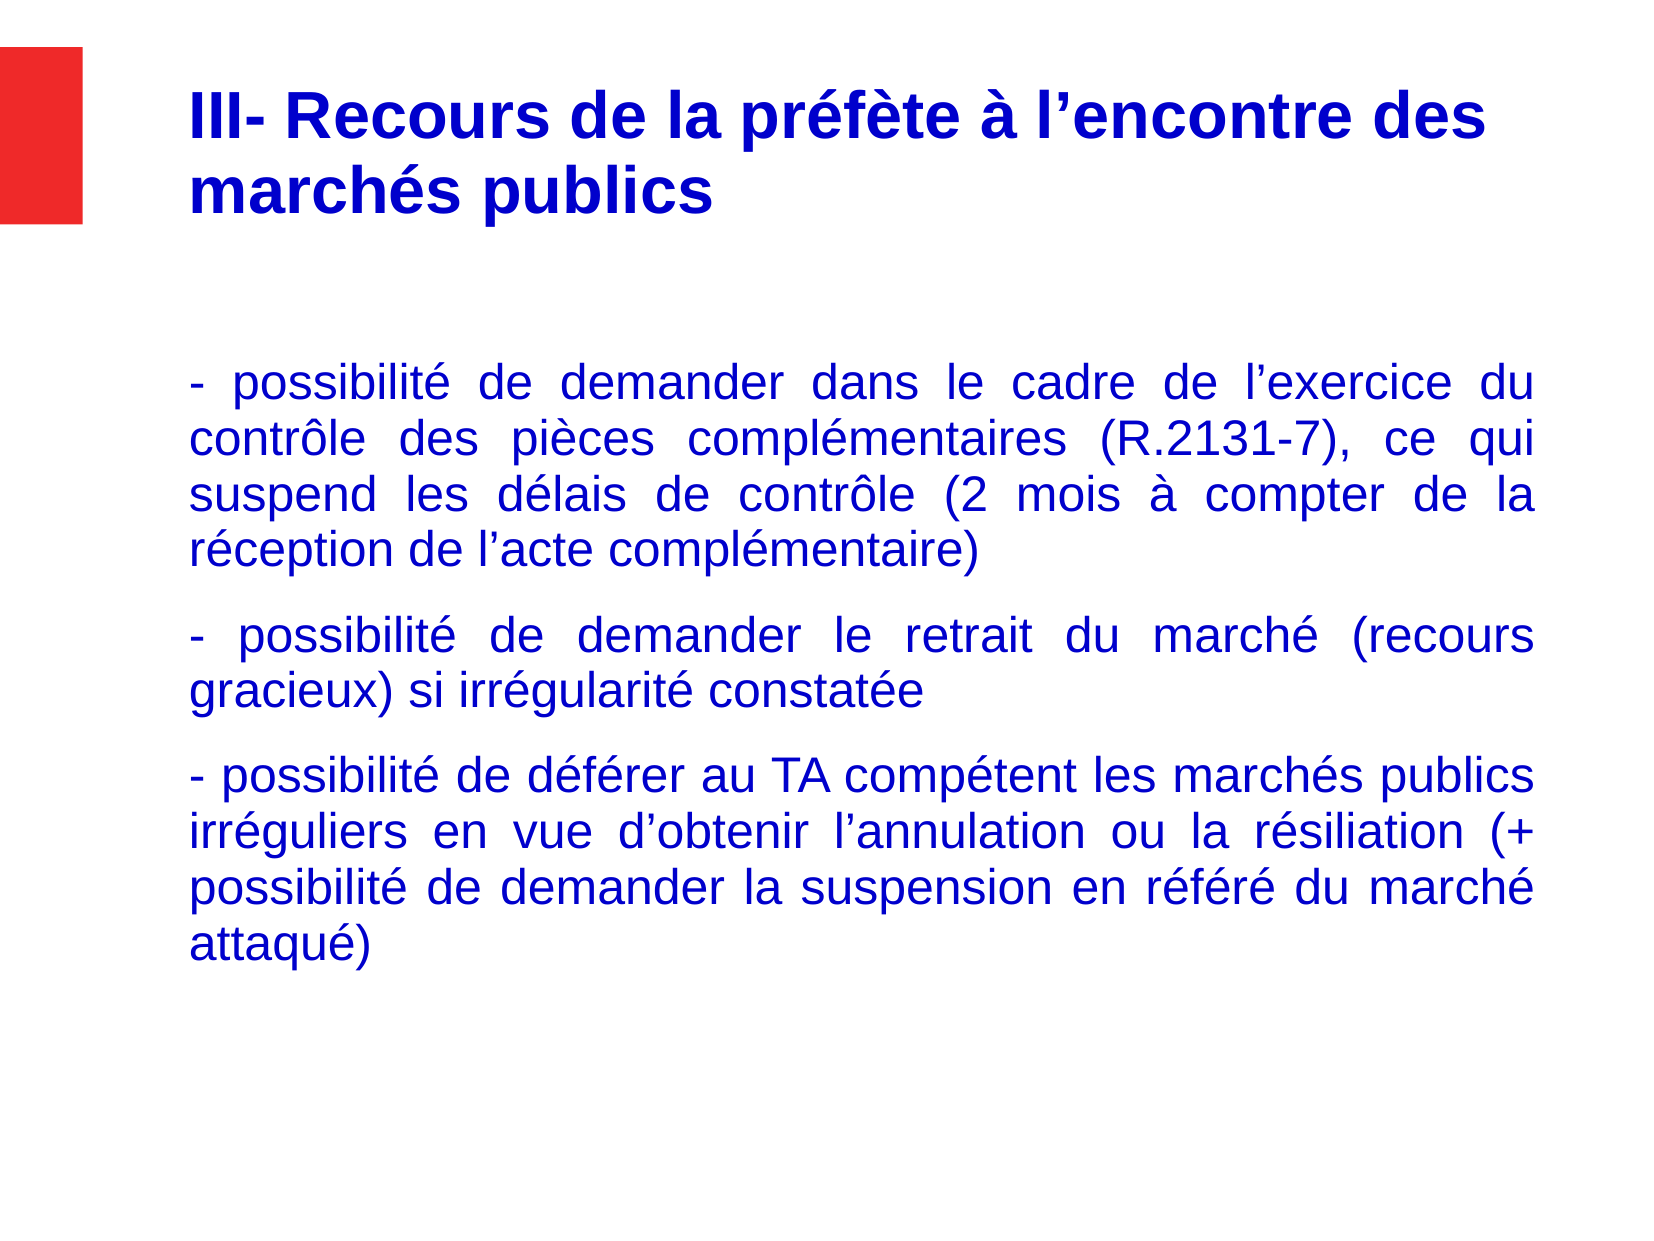

# III- Recours de la préfète à l’encontre des marchés publics
- possibilité de demander dans le cadre de l’exercice du contrôle des pièces complémentaires (R.2131-7), ce qui suspend les délais de contrôle (2 mois à compter de la réception de l’acte complémentaire)
- possibilité de demander le retrait du marché (recours gracieux) si irrégularité constatée
- possibilité de déférer au TA compétent les marchés publics irréguliers en vue d’obtenir l’annulation ou la résiliation (+ possibilité de demander la suspension en référé du marché attaqué)